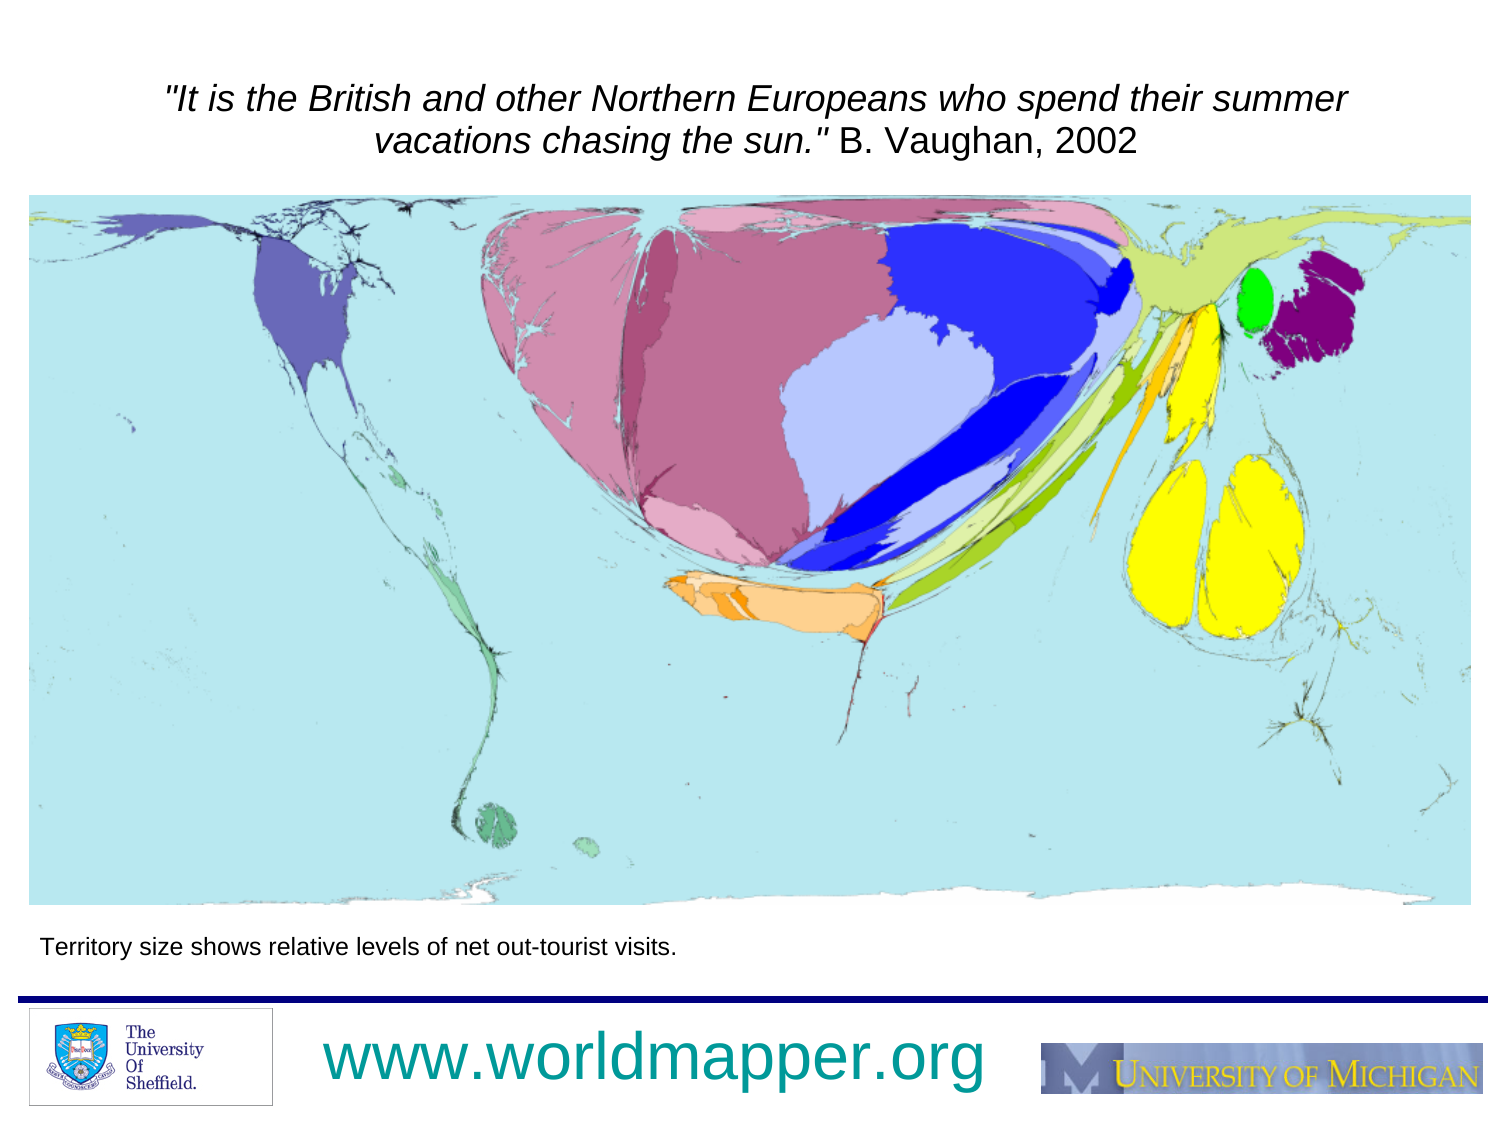

# "It is the British and other Northern Europeans who spend their summer vacations chasing the sun." B. Vaughan, 2002
Territory size shows relative levels of net out-tourist visits.